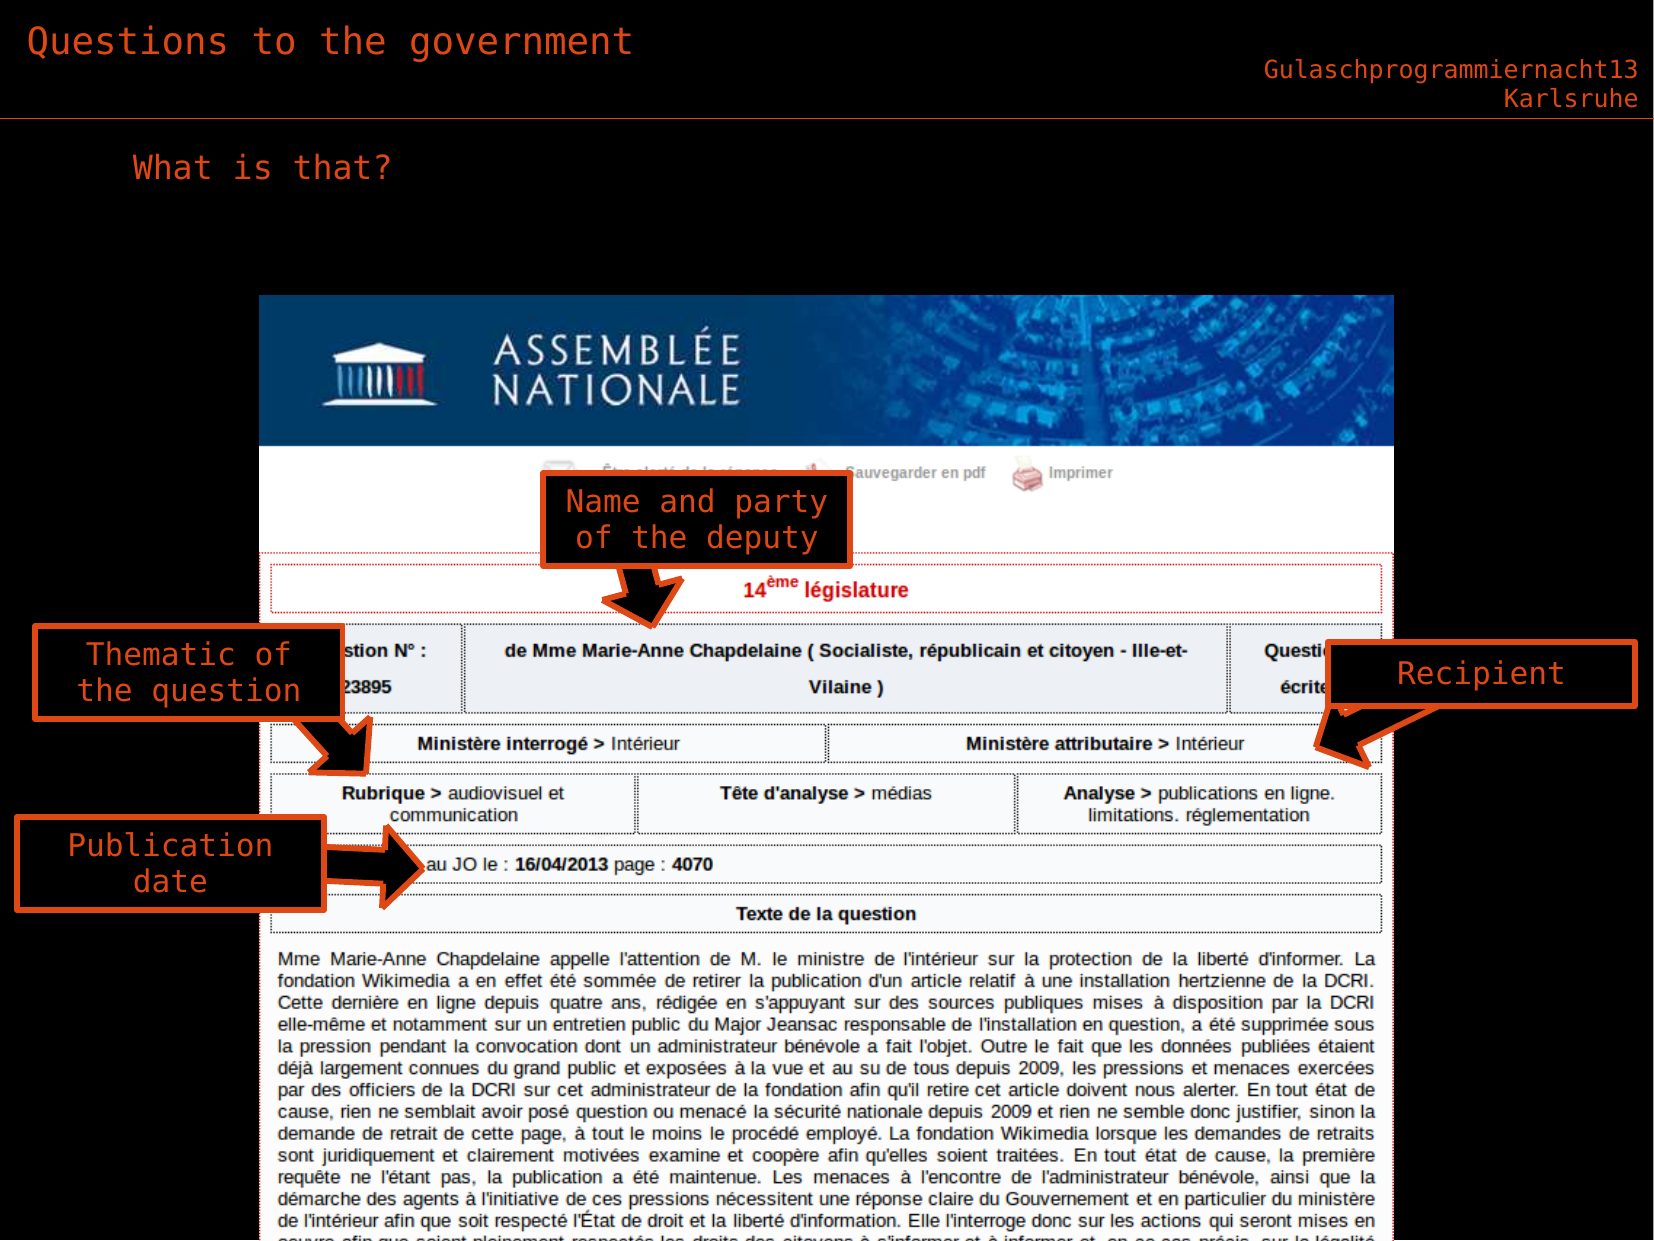

Questions to the government
Gulaschprogrammiernacht13
Karlsruhe
What is that?
Name and party of the deputy
Thematic of the question
Recipient
Publication date